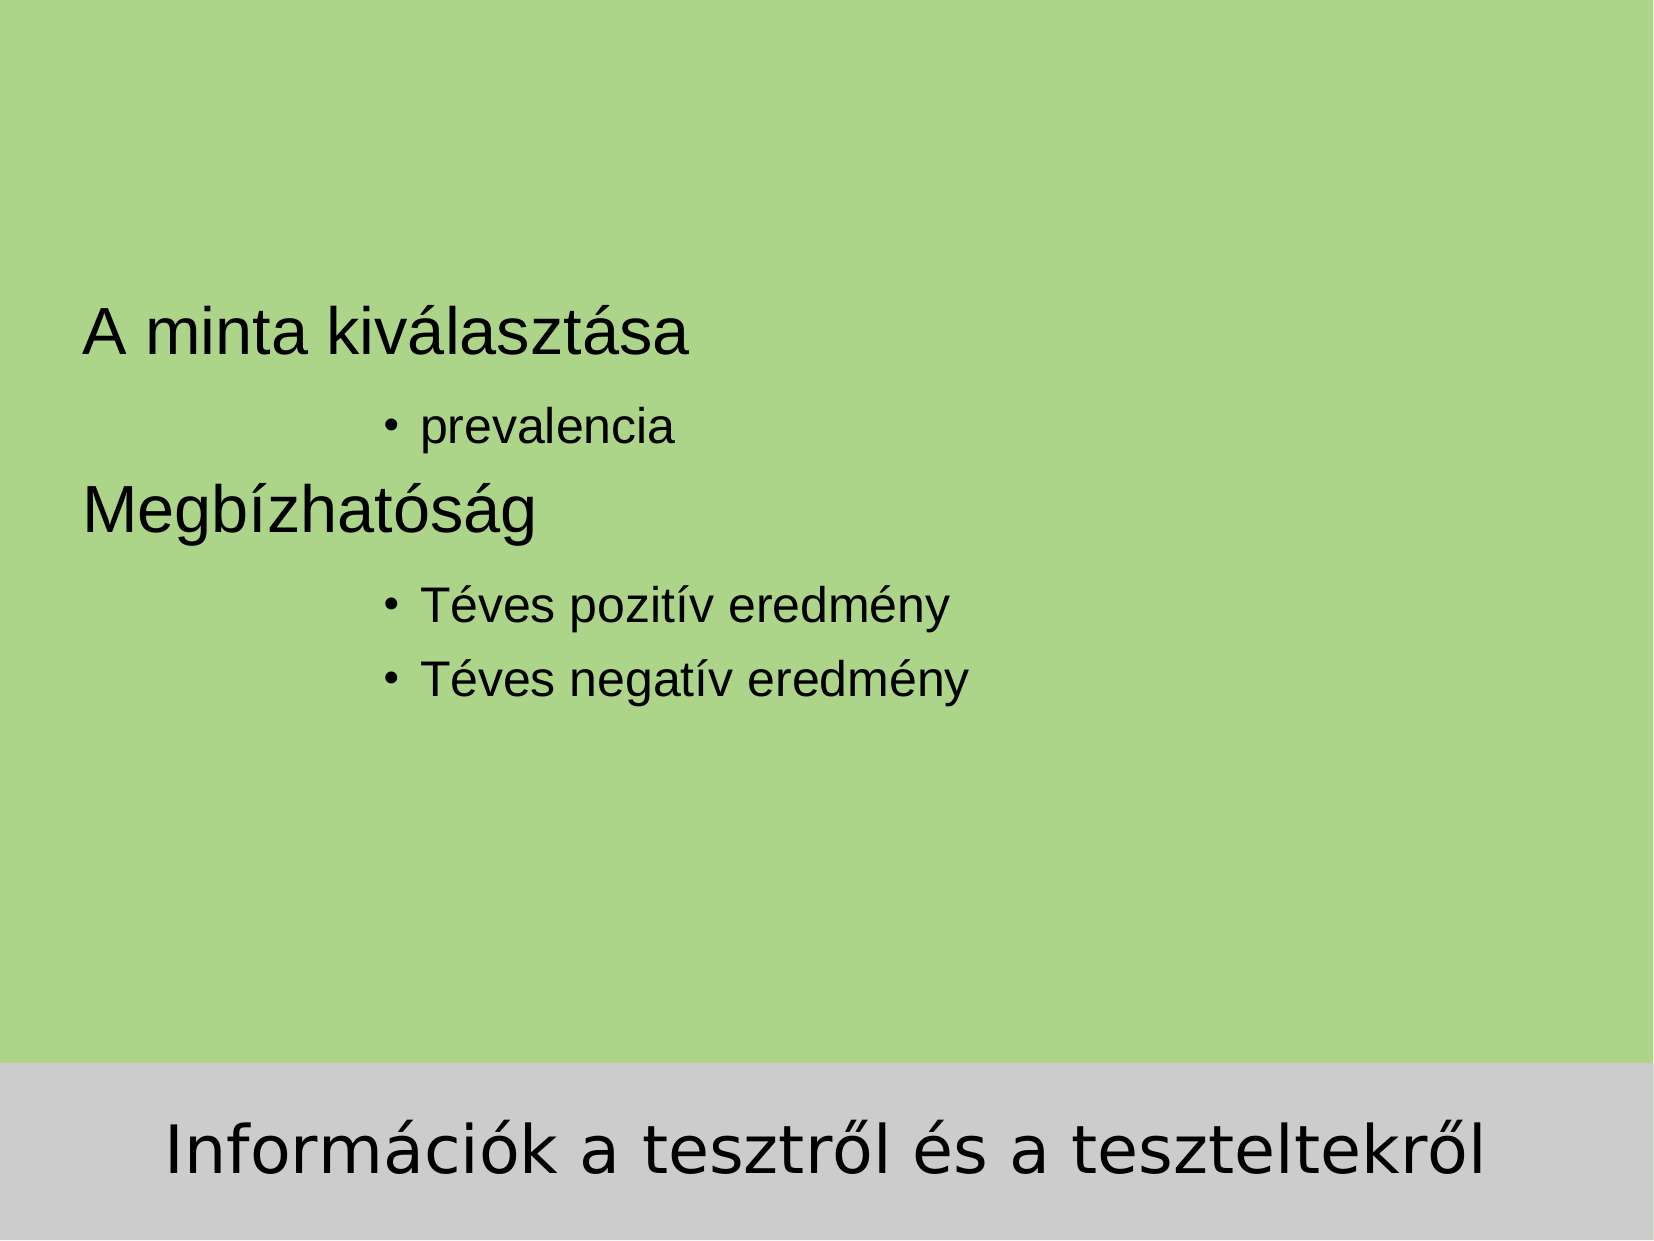

#
A minta kiválasztása
prevalencia
Megbízhatóság
Téves pozitív eredmény
Téves negatív eredmény
Információk a tesztről és a teszteltekről